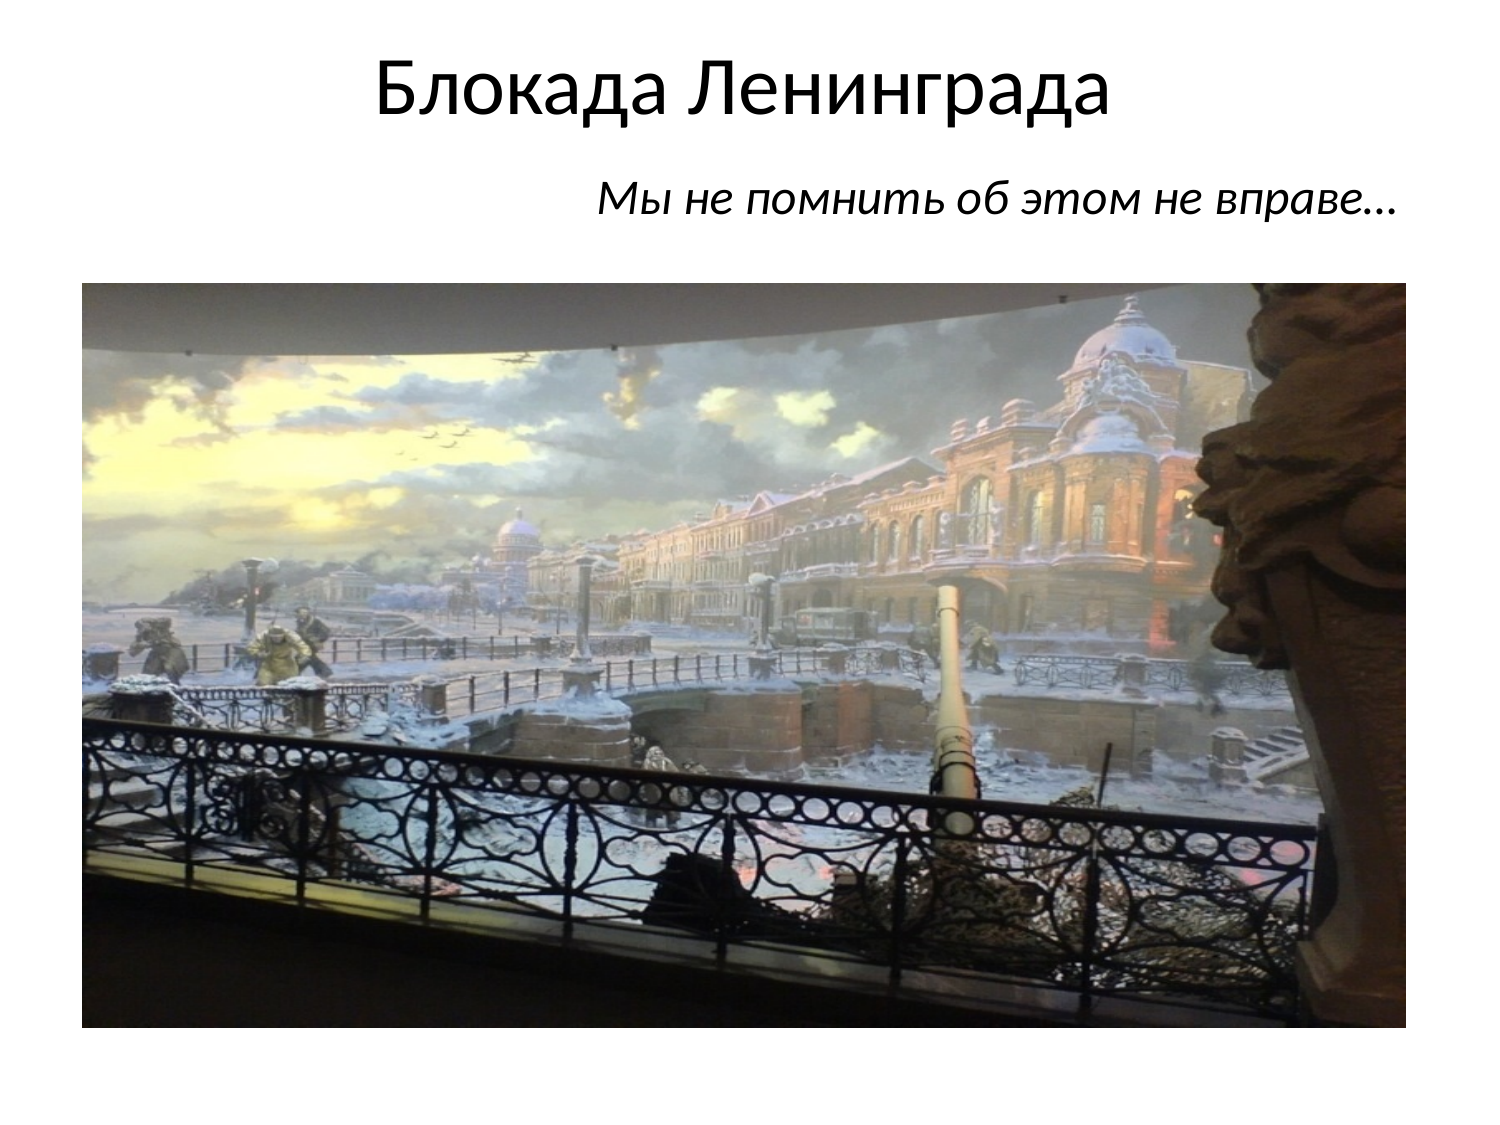

# Блокада Ленинграда Мы не помнить об этом не вправе…